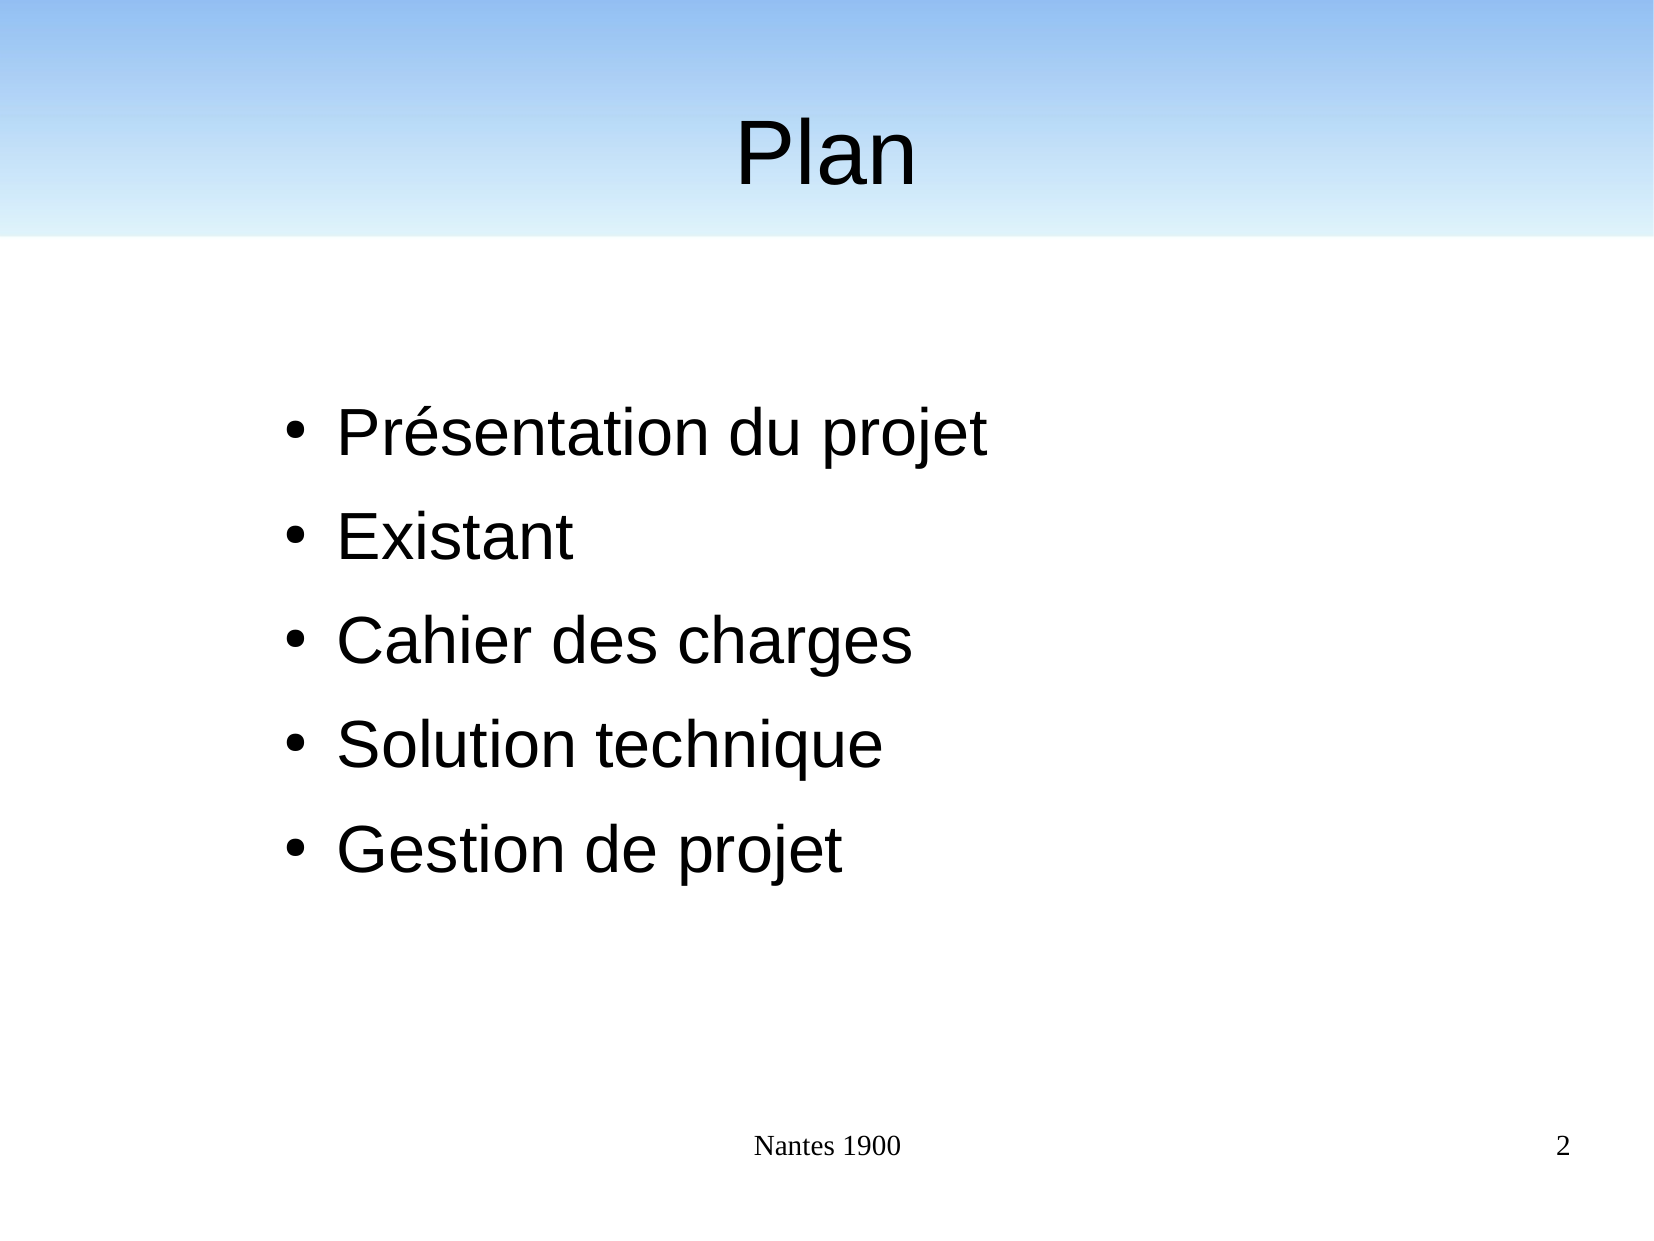

# Plan
Présentation du projet
Existant
Cahier des charges
Solution technique
Gestion de projet
Nantes 1900
2